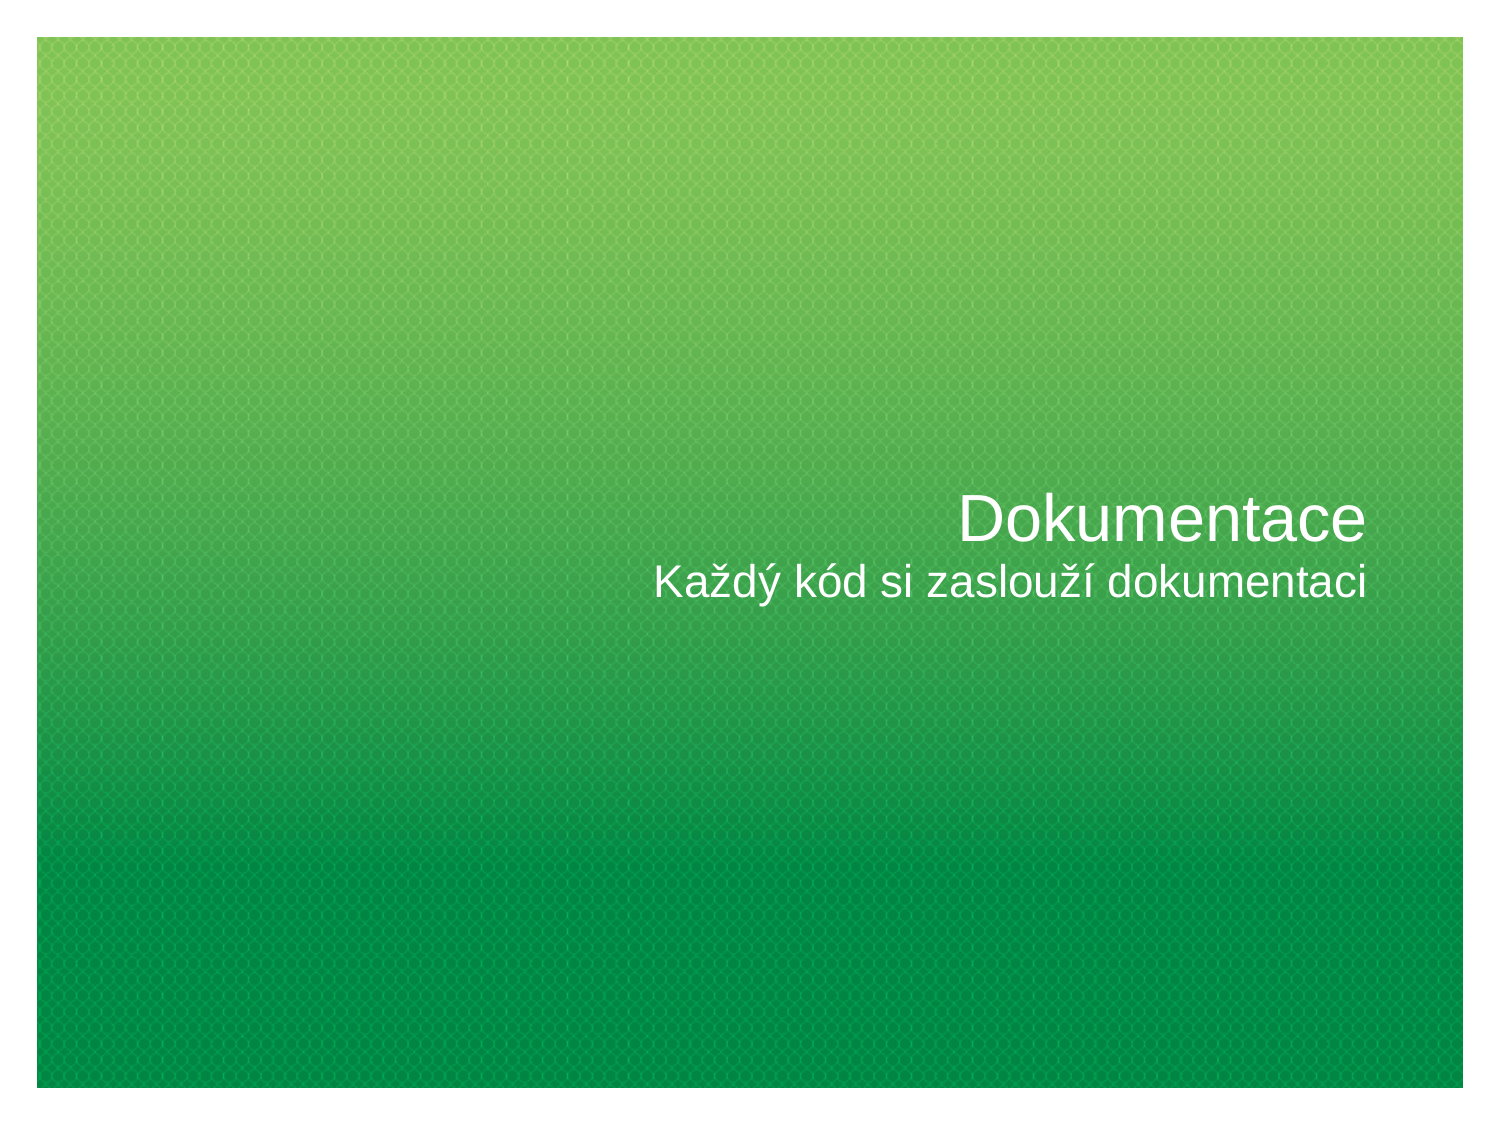

# Dokumentace Každý kód si zaslouží dokumentaci